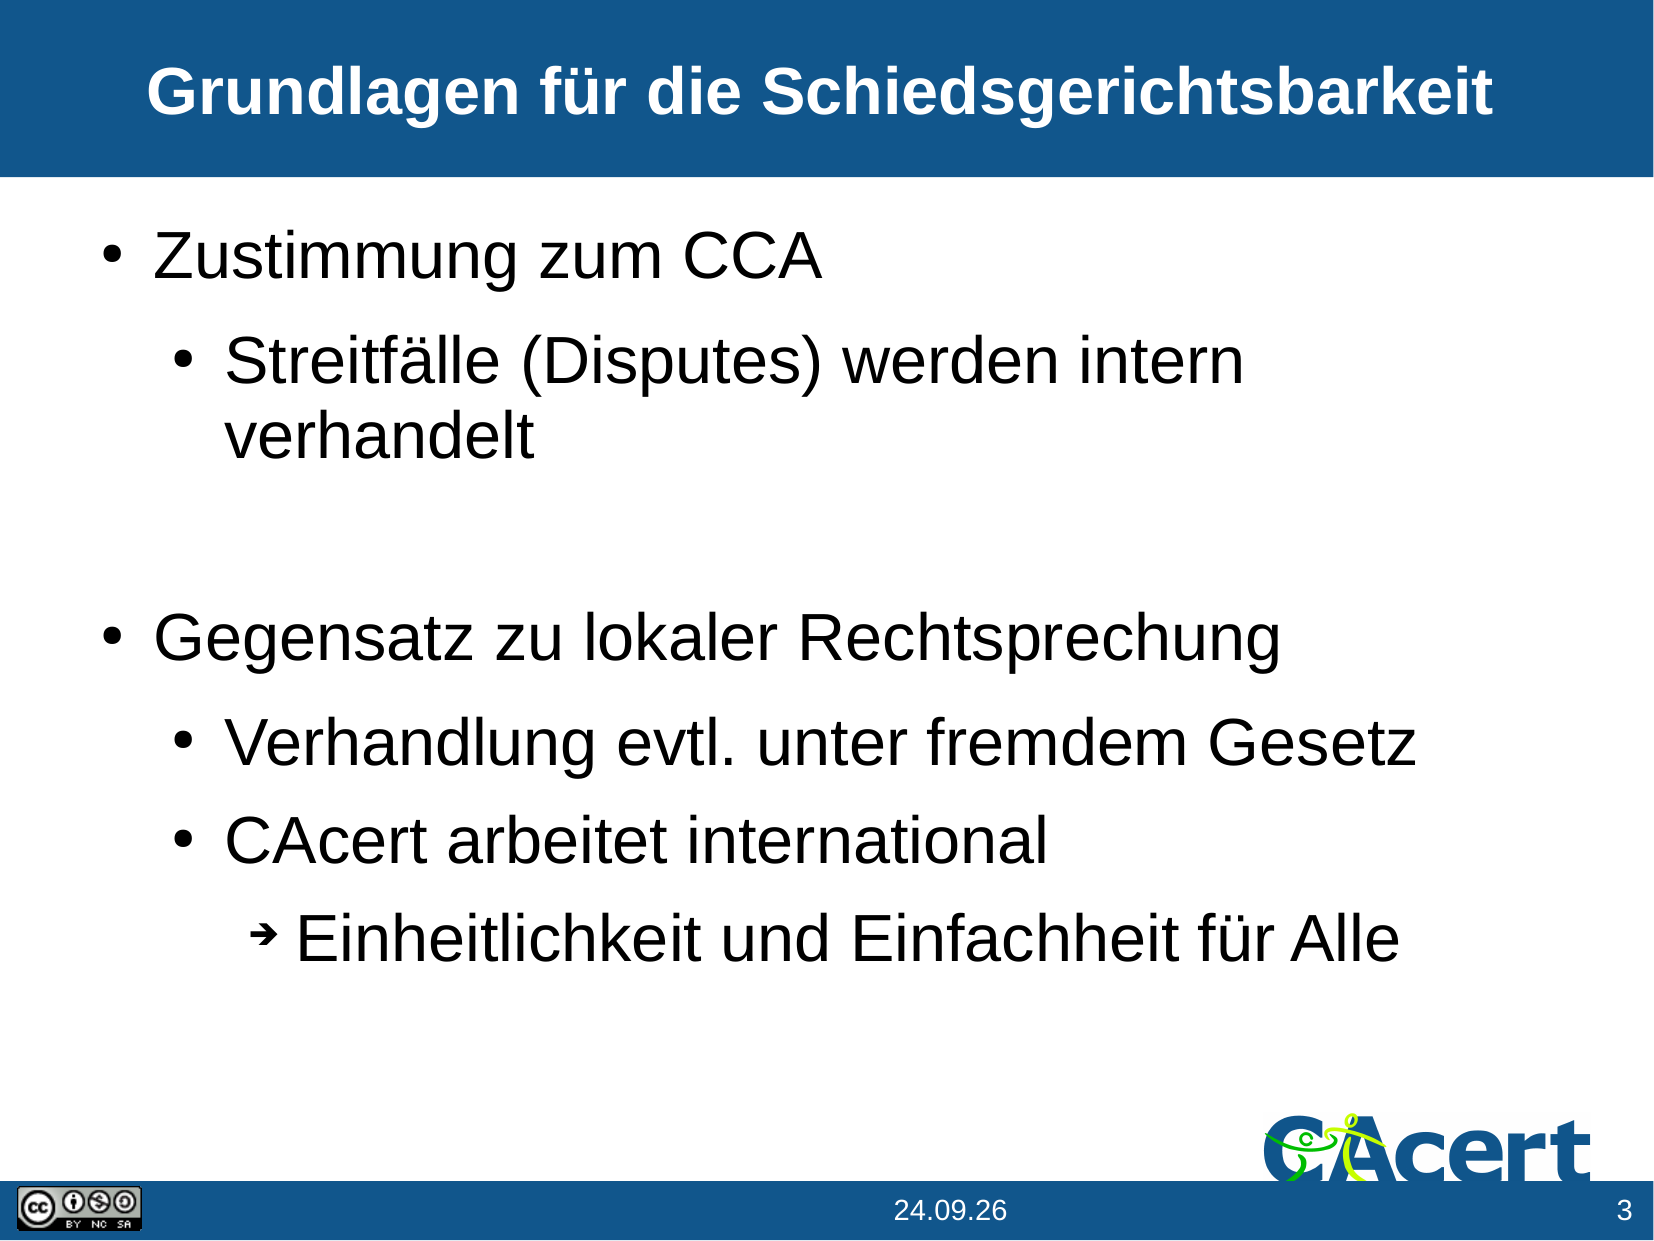

# Grundlagen für die Schiedsgerichtsbarkeit
Zustimmung zum CCA
Streitfälle (Disputes) werden intern verhandelt
Gegensatz zu lokaler Rechtsprechung
Verhandlung evtl. unter fremdem Gesetz
CAcert arbeitet international
Einheitlichkeit und Einfachheit für Alle